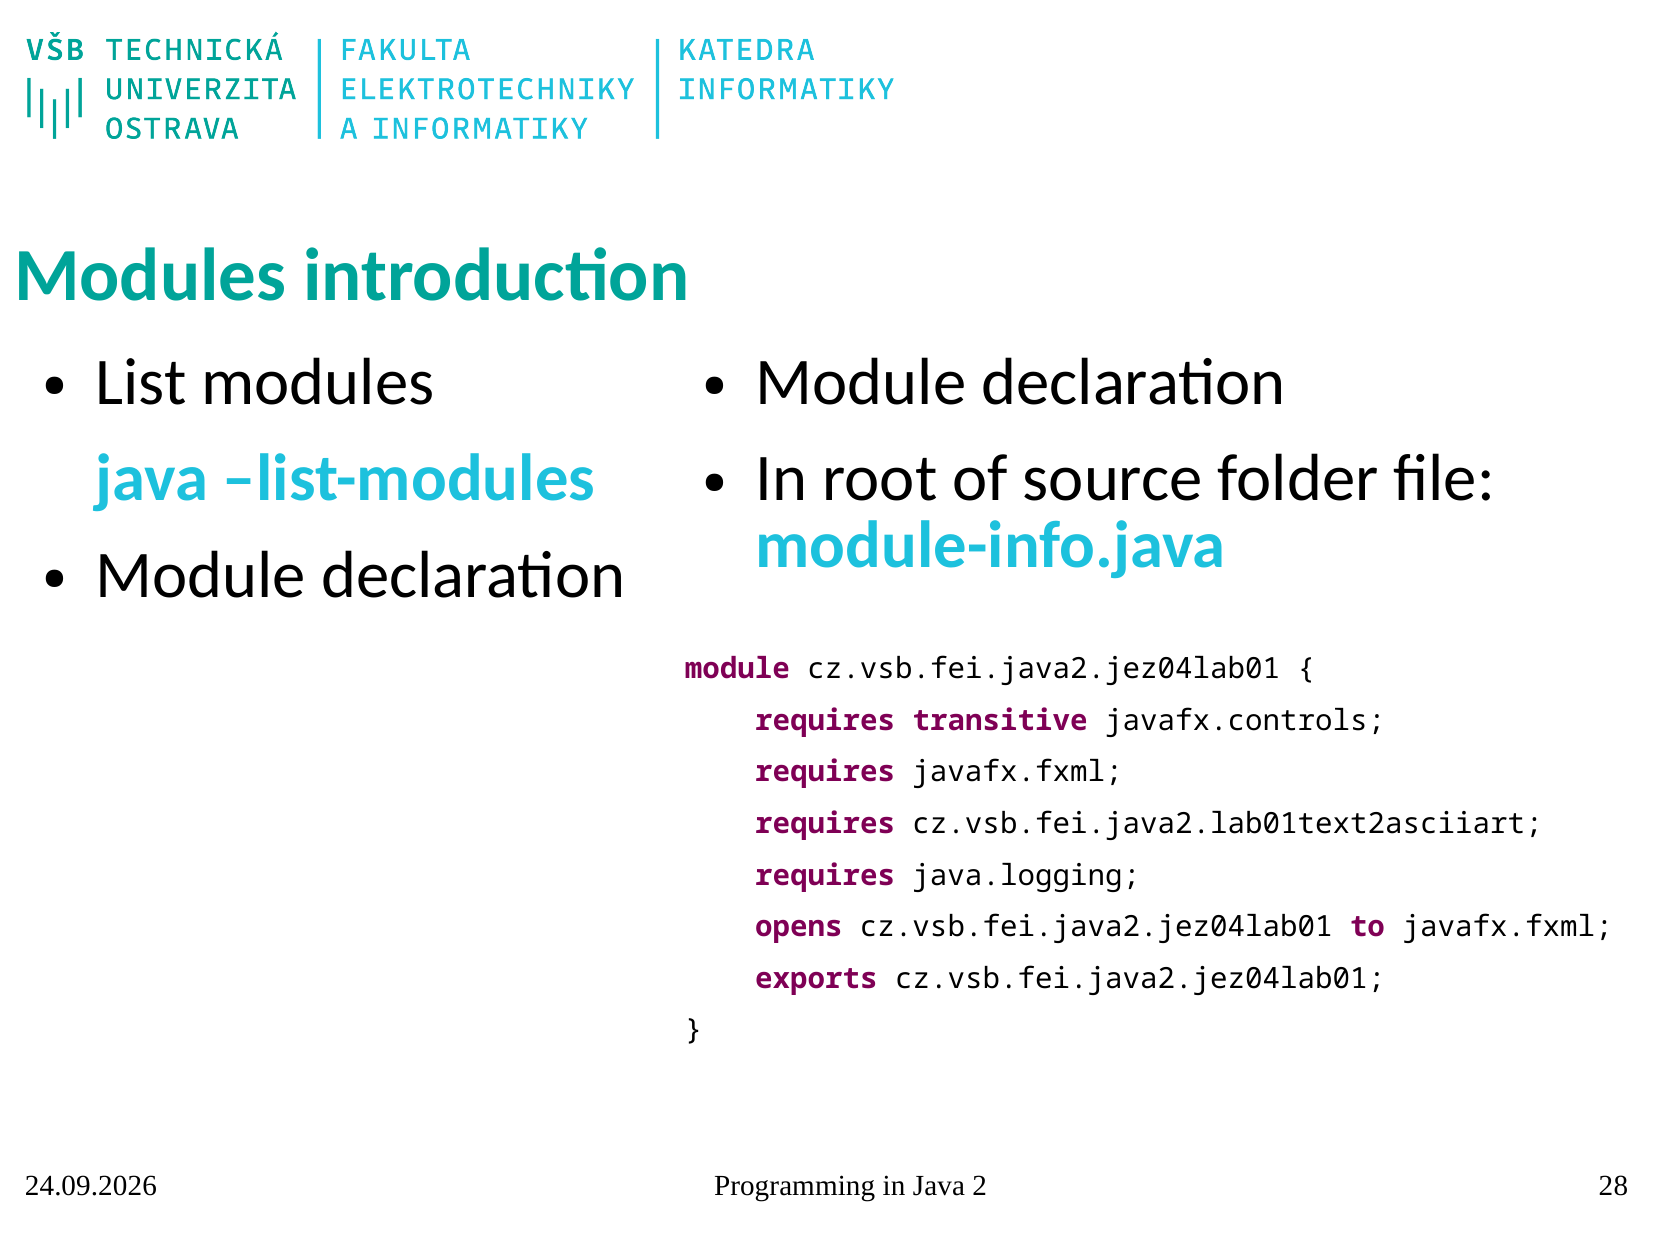

# Modules introduction
List modules
java –list-modules
Module declaration
Module declaration
In root of source folder file: module-info.java
module cz.vsb.fei.java2.jez04lab01 {
 requires transitive javafx.controls;
 requires javafx.fxml;
 requires cz.vsb.fei.java2.lab01text2asciiart;
 requires java.logging;
 opens cz.vsb.fei.java2.jez04lab01 to javafx.fxml;
 exports cz.vsb.fei.java2.jez04lab01;
}
Programming in Java 2
28